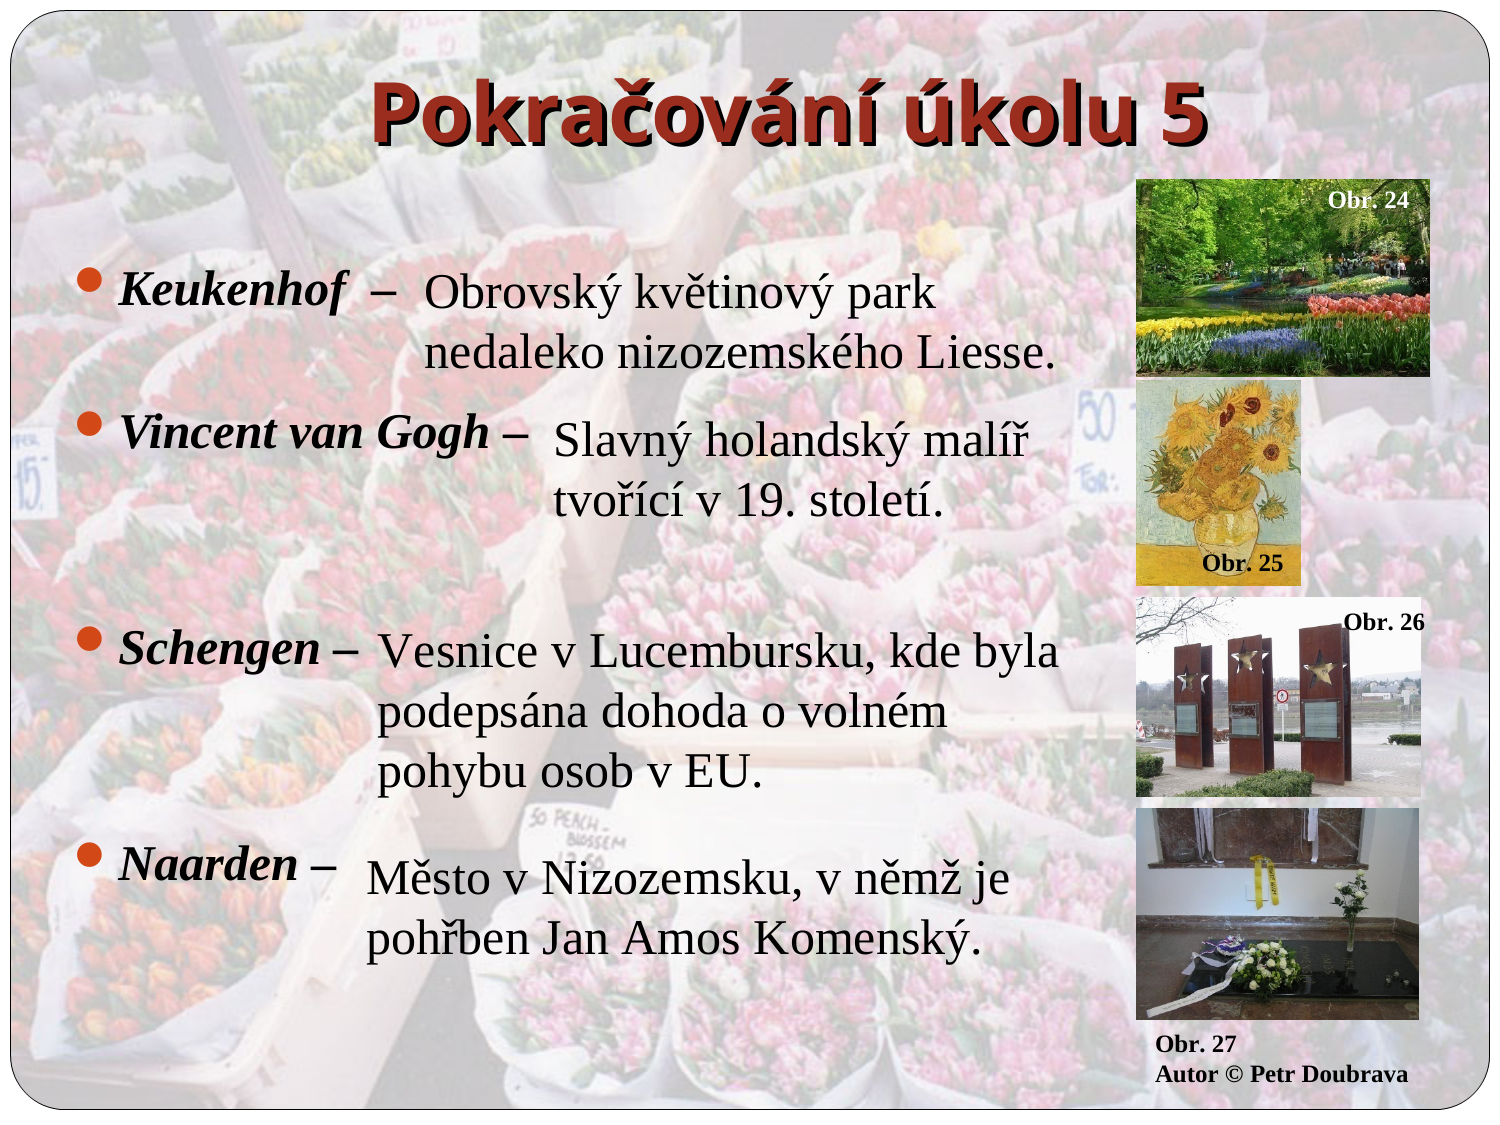

# Pokračování úkolu 5
Keukenhof –
Vincent van Gogh –
Schengen –
Naarden –
Obr. 24
Obrovský květinový park nedaleko nizozemského Liesse.
Slavný holandský malíř tvořící v 19. století.
Obr. 25
Obr. 26
Vesnice v Lucembursku, kde byla podepsána dohoda o volném pohybu osob v EU.
Město v Nizozemsku, v němž je pohřben Jan Amos Komenský.
Obr. 27
Autor © Petr Doubrava